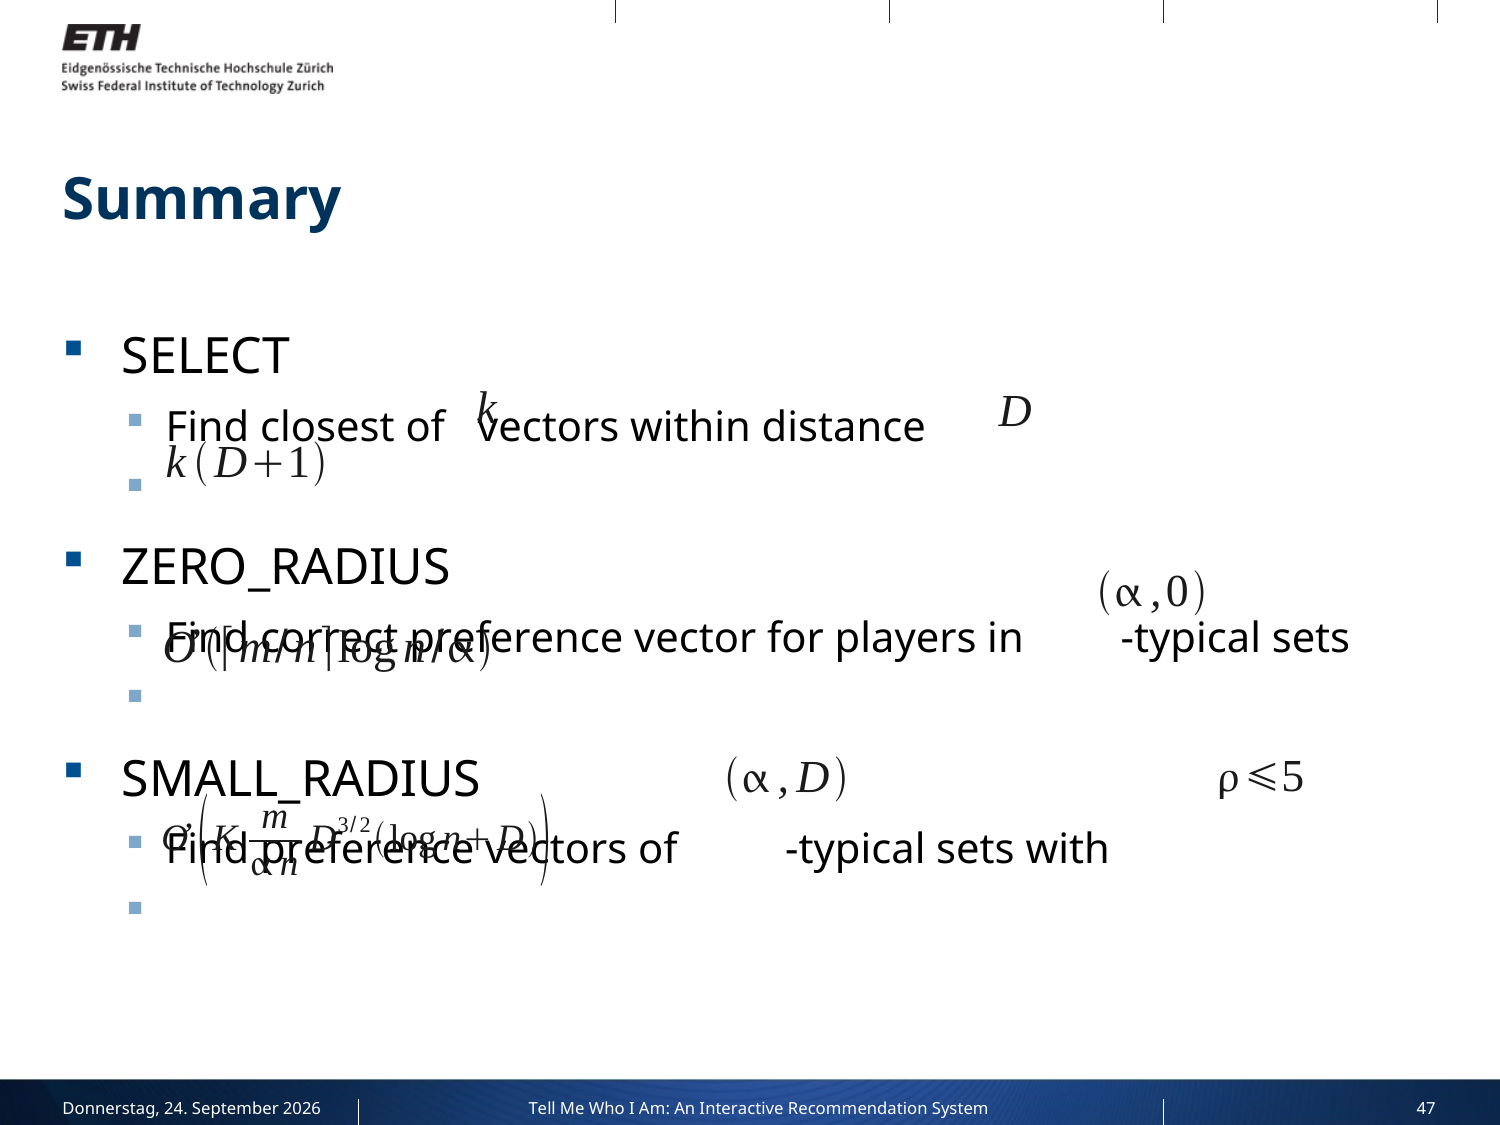

# Summary
SELECT
Find closest of vectors within distance
ZERO_RADIUS
Find correct preference vector for players in -typical sets
SMALL_RADIUS
Find preference vectors of -typical sets with
47